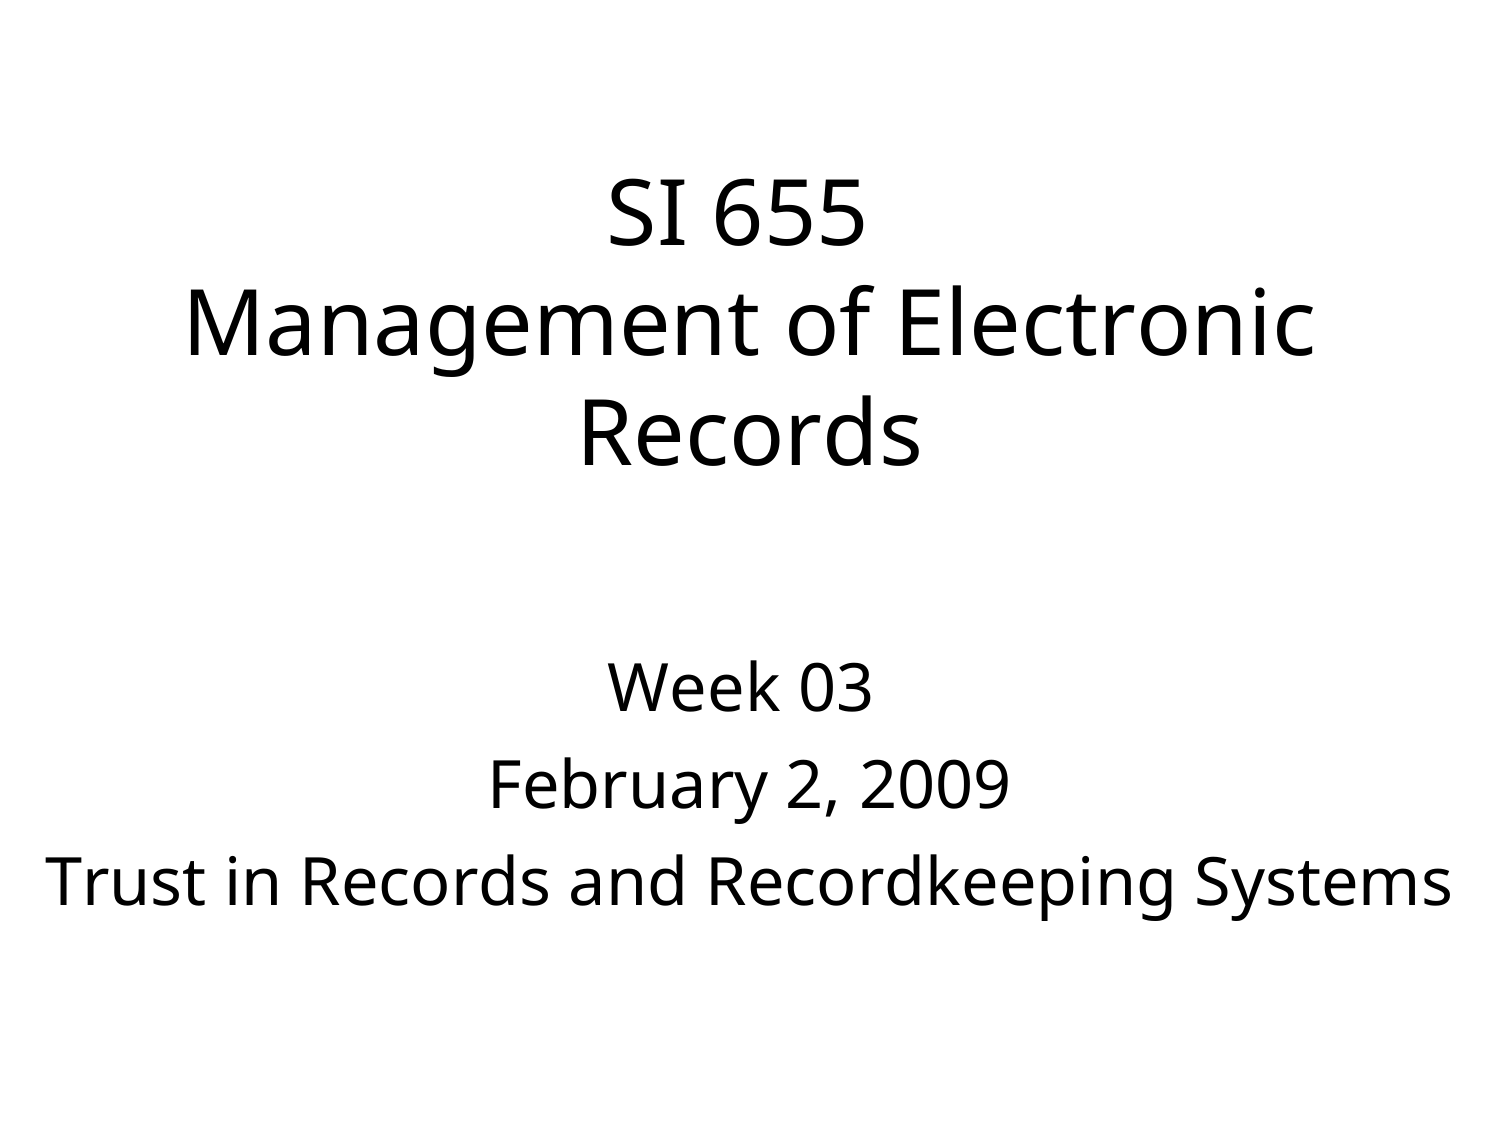

# SI 655 Management of Electronic Records
Week 03
February 2, 2009
Trust in Records and Recordkeeping Systems